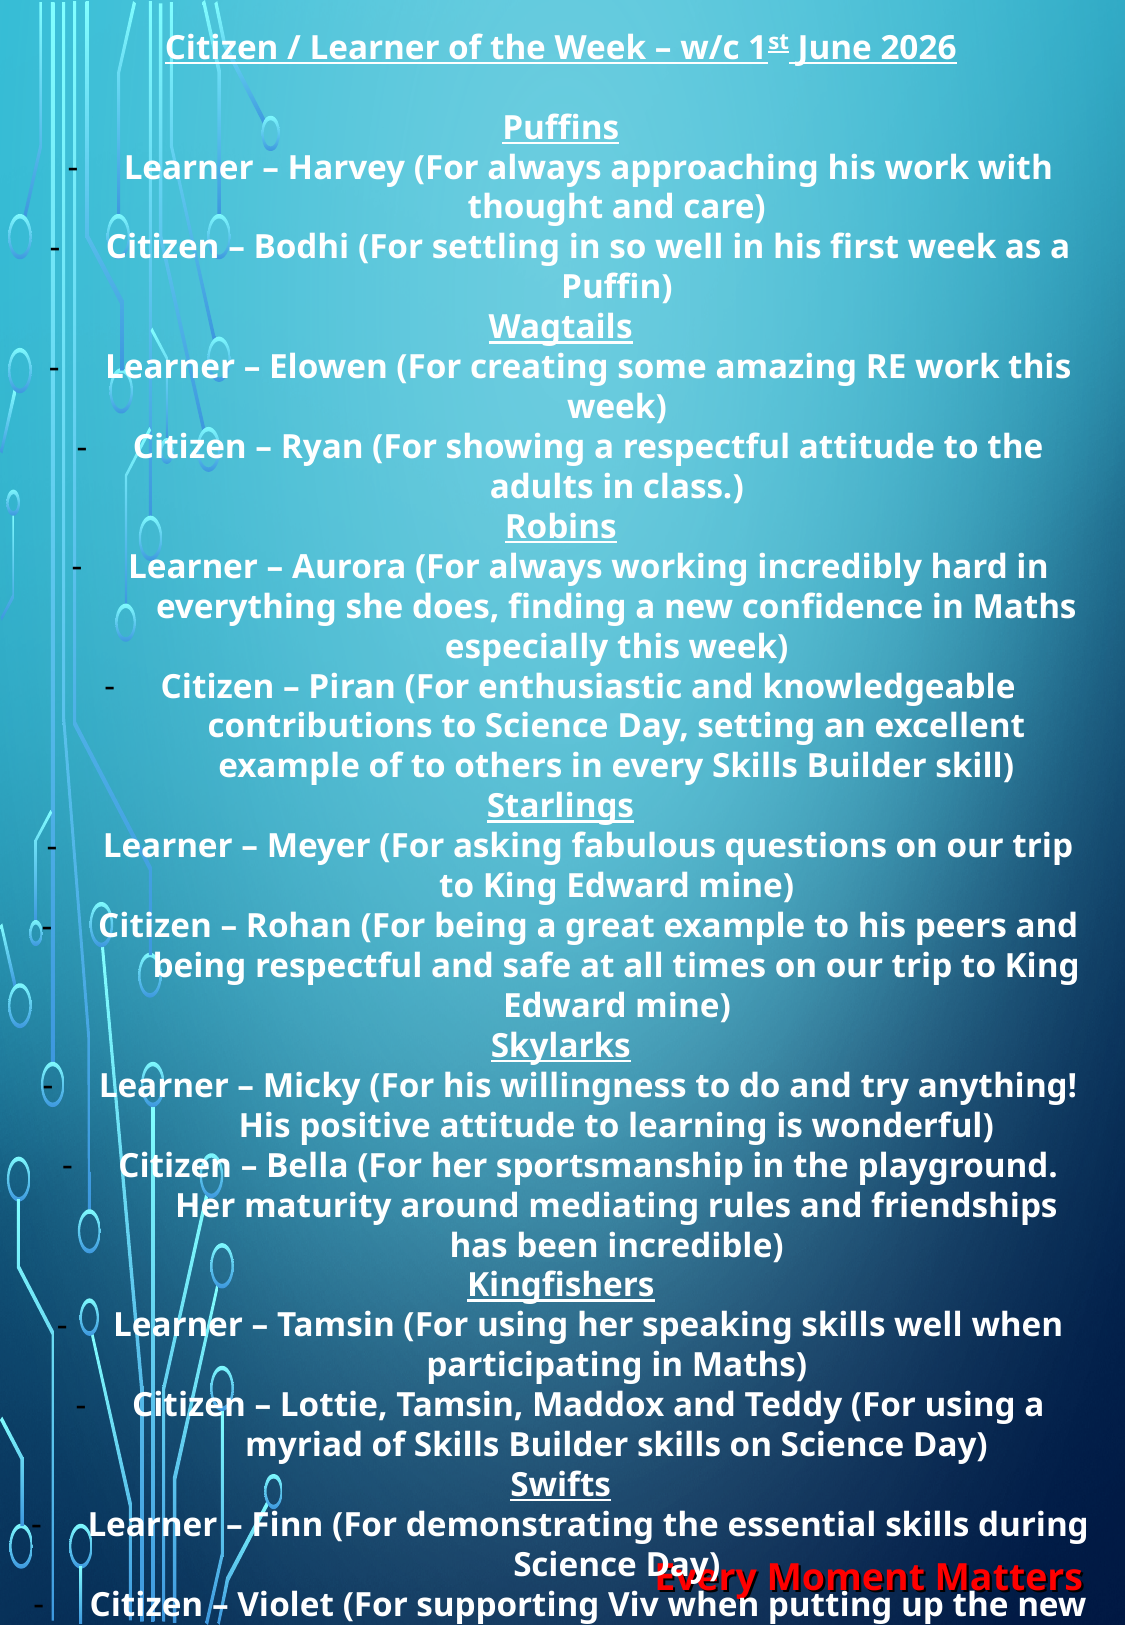

Citizen / Learner of the Week – w/c 1st June 2026
Puffins
Learner – Harvey (For always approaching his work with thought and care)
Citizen – Bodhi (For settling in so well in his first week as a Puffin)
Wagtails
Learner – Elowen (For creating some amazing RE work this week)
Citizen – Ryan (For showing a respectful attitude to the adults in class.)
Robins
Learner – Aurora (For always working incredibly hard in everything she does, finding a new confidence in Maths especially this week)
Citizen – Piran (For enthusiastic and knowledgeable contributions to Science Day, setting an excellent example of to others in every Skills Builder skill)
Starlings
Learner – Meyer (For asking fabulous questions on our trip to King Edward mine)
Citizen – Rohan (For being a great example to his peers and being respectful and safe at all times on our trip to King Edward mine)
Skylarks
Learner – Micky (For his willingness to do and try anything! His positive attitude to learning is wonderful)
Citizen – Bella (For her sportsmanship in the playground. Her maturity around mediating rules and friendships has been incredible)
Kingfishers
Learner – Tamsin (For using her speaking skills well when participating in Maths)
Citizen – Lottie, Tamsin, Maddox and Teddy (For using a myriad of Skills Builder skills on Science Day)
Swifts
Learner – Finn (For demonstrating the essential skills during Science Day)
Citizen – Violet (For supporting Viv when putting up the new signs in school – and doing a brilliant job!)
Every Moment Matters